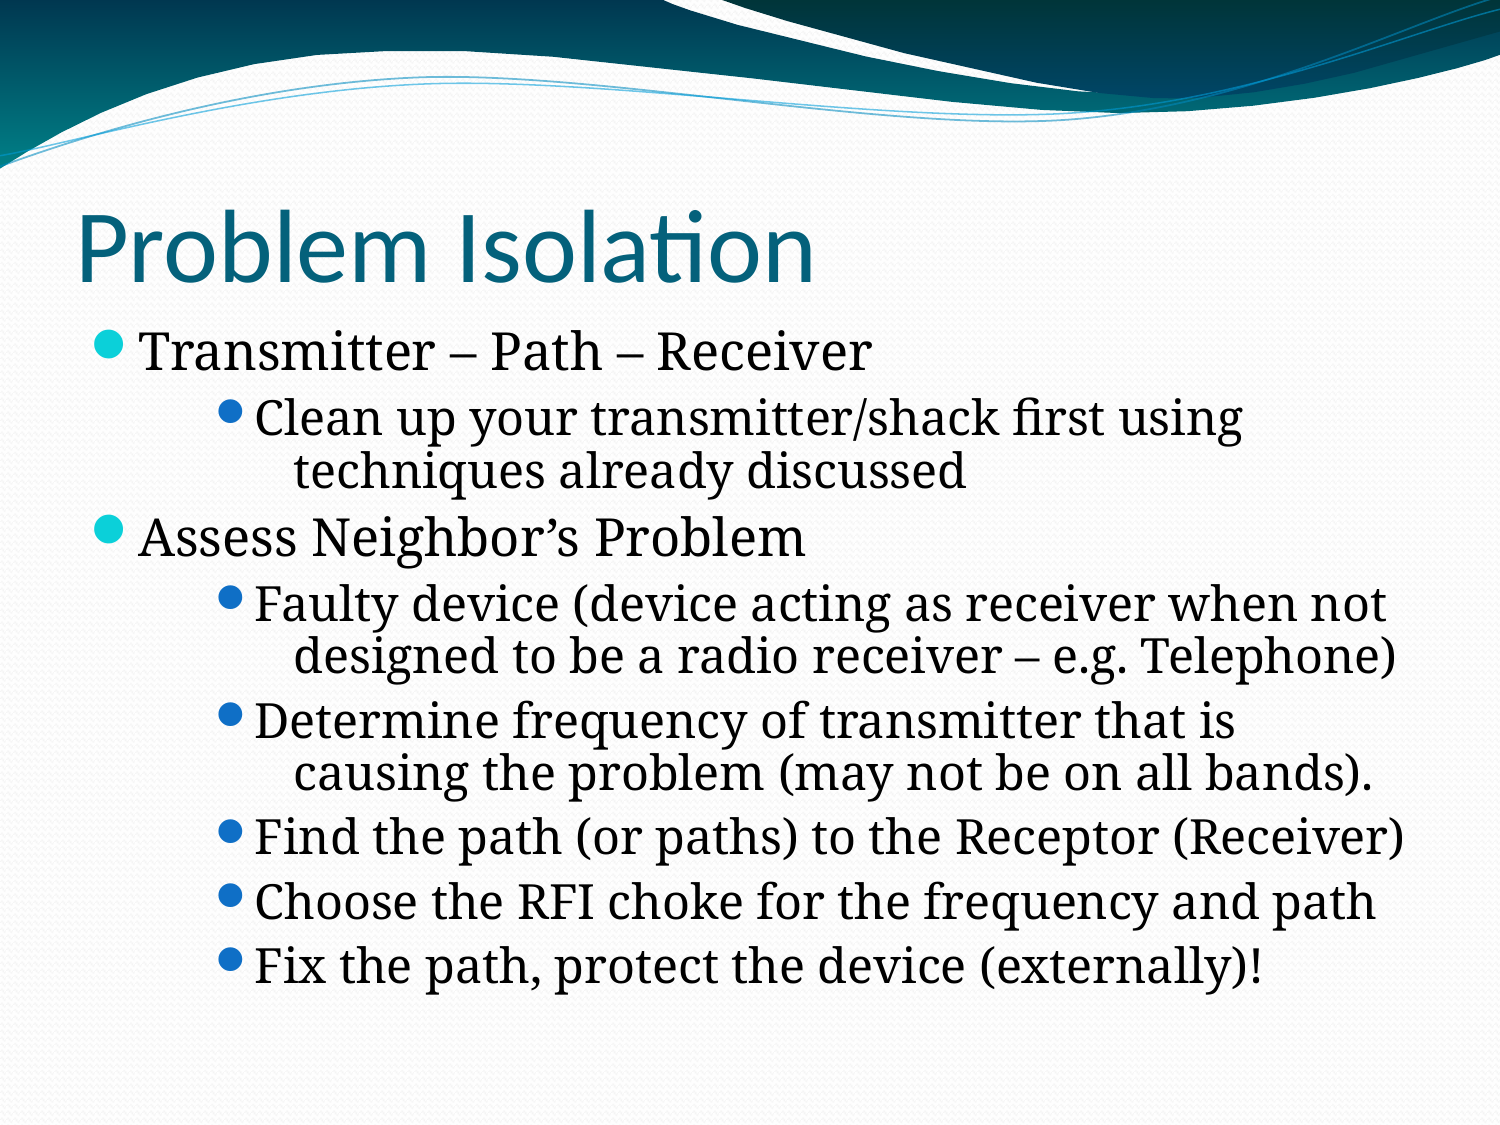

# Problem Isolation
Transmitter – Path – Receiver
Clean up your transmitter/shack first using techniques already discussed
Assess Neighbor’s Problem
Faulty device (device acting as receiver when not designed to be a radio receiver – e.g. Telephone)
Determine frequency of transmitter that is causing the problem (may not be on all bands).
Find the path (or paths) to the Receptor (Receiver)
Choose the RFI choke for the frequency and path
Fix the path, protect the device (externally)!